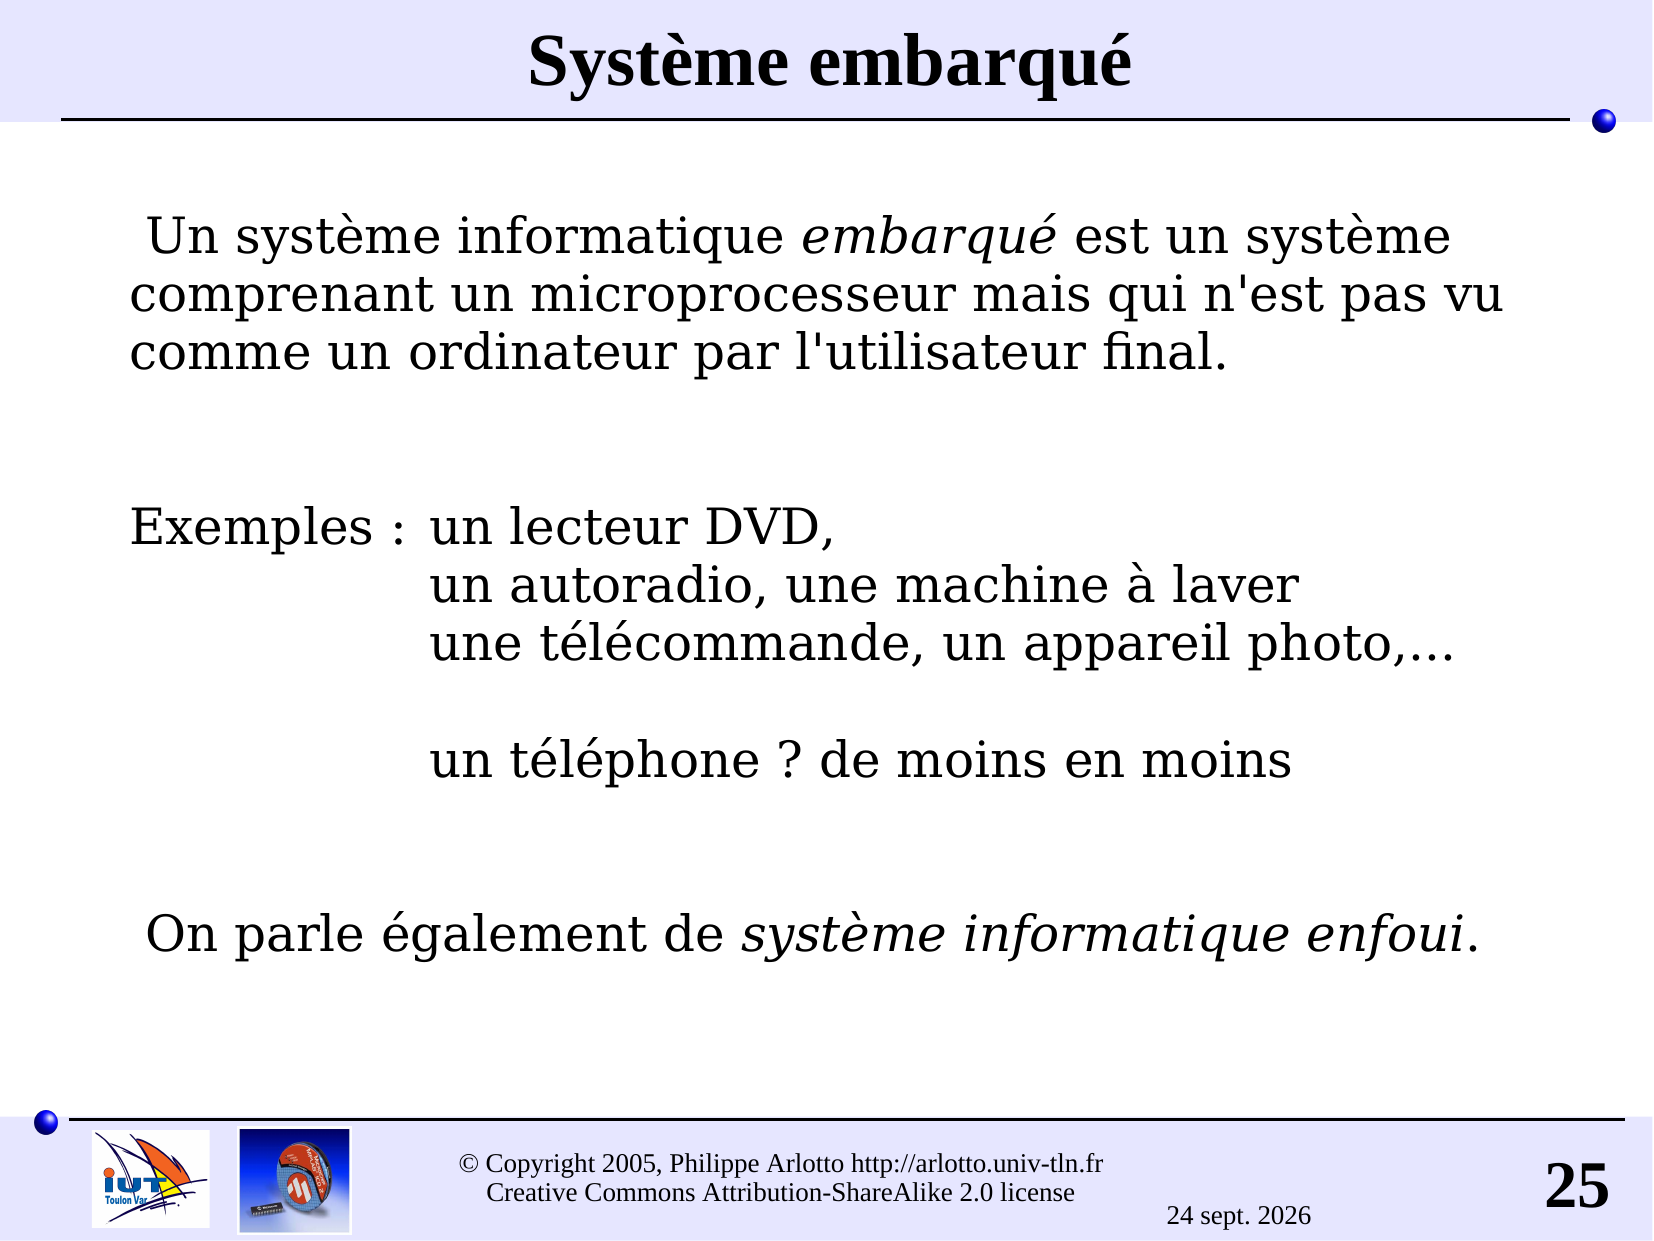

# Système embarqué
 Un système informatique embarqué est un système
comprenant un microprocesseur mais qui n'est pas vu
comme un ordinateur par l'utilisateur final.
Exemples : 	un lecteur DVD,
				un autoradio, une machine à laver
				une télécommande, un appareil photo,...
				un téléphone ? de moins en moins
 On parle également de système informatique enfoui.